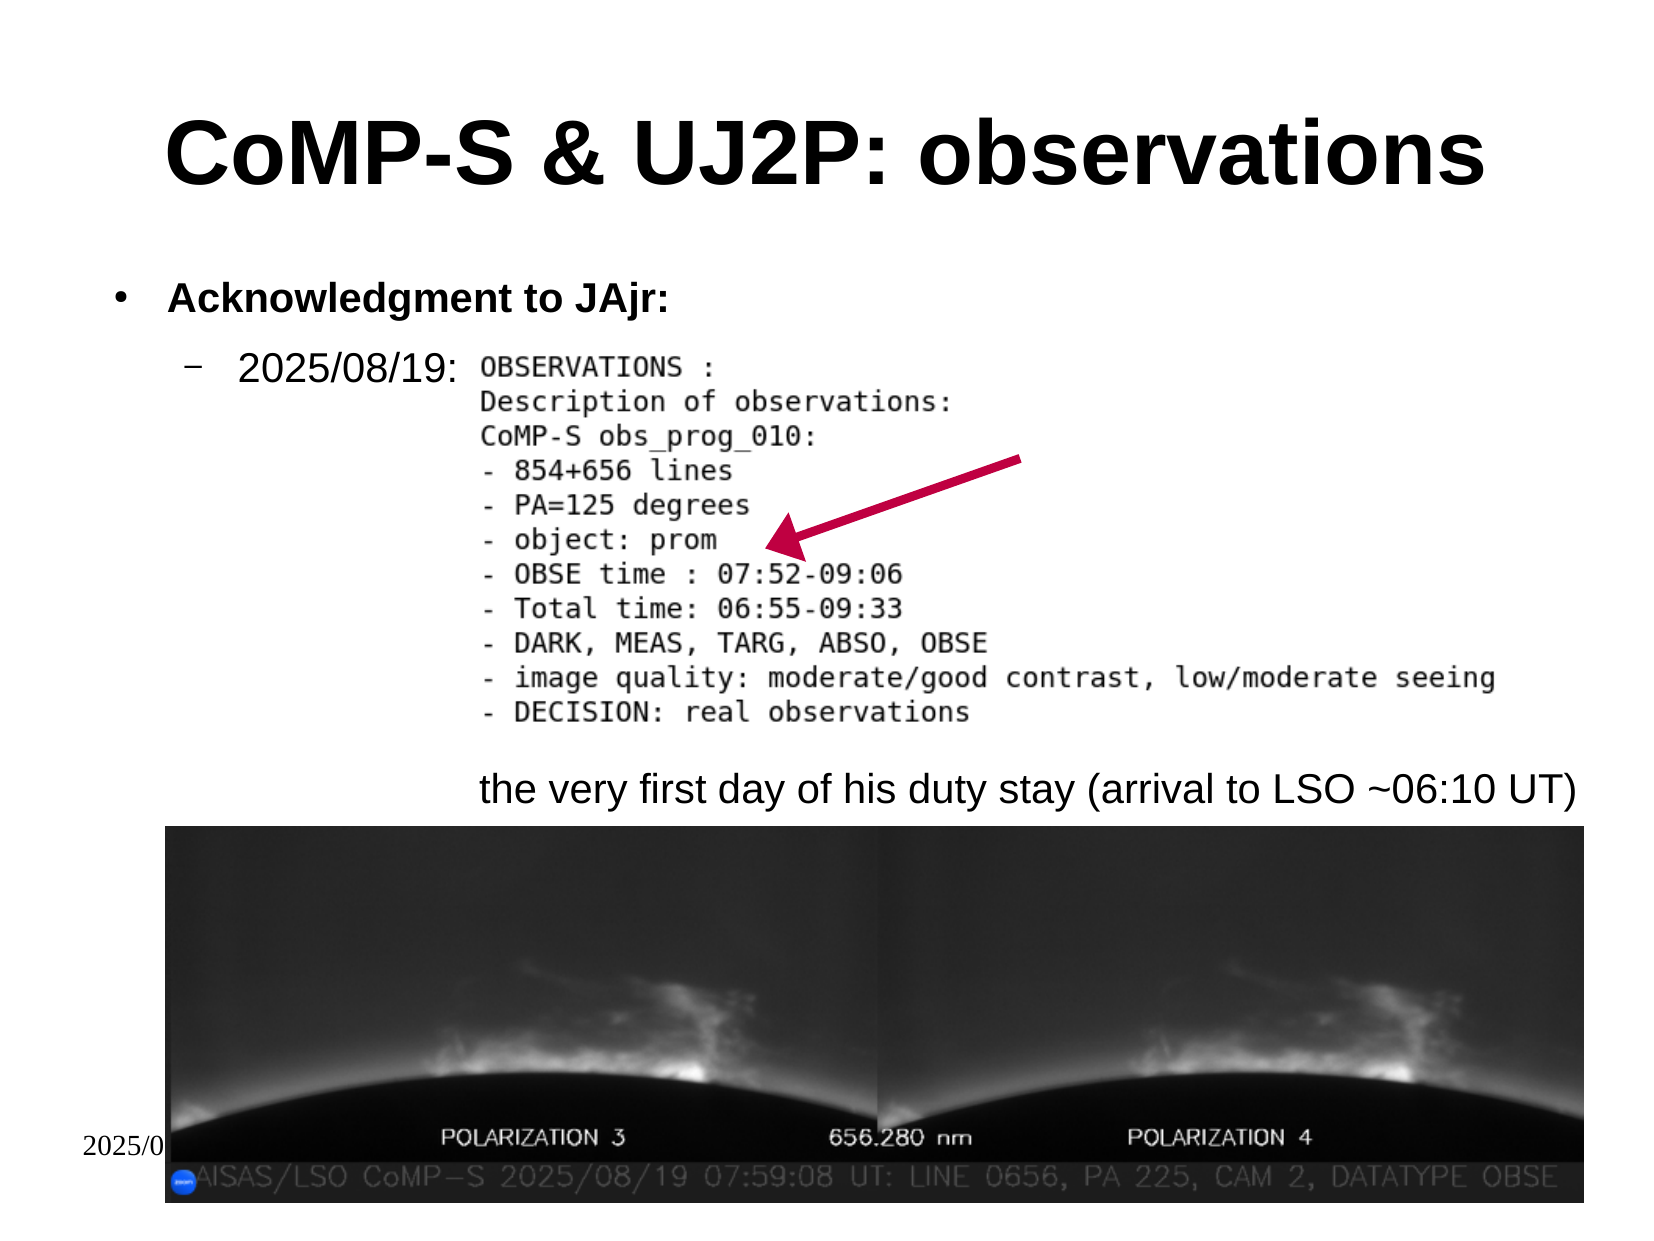

CoMP-S & UJ2P: observations
# Acknowledgment to JAjr:
2025/08/19:
 the very first day of his duty stay (arrival to LSO ~06:10 UT)
2025/09/23
LSO meeting
36